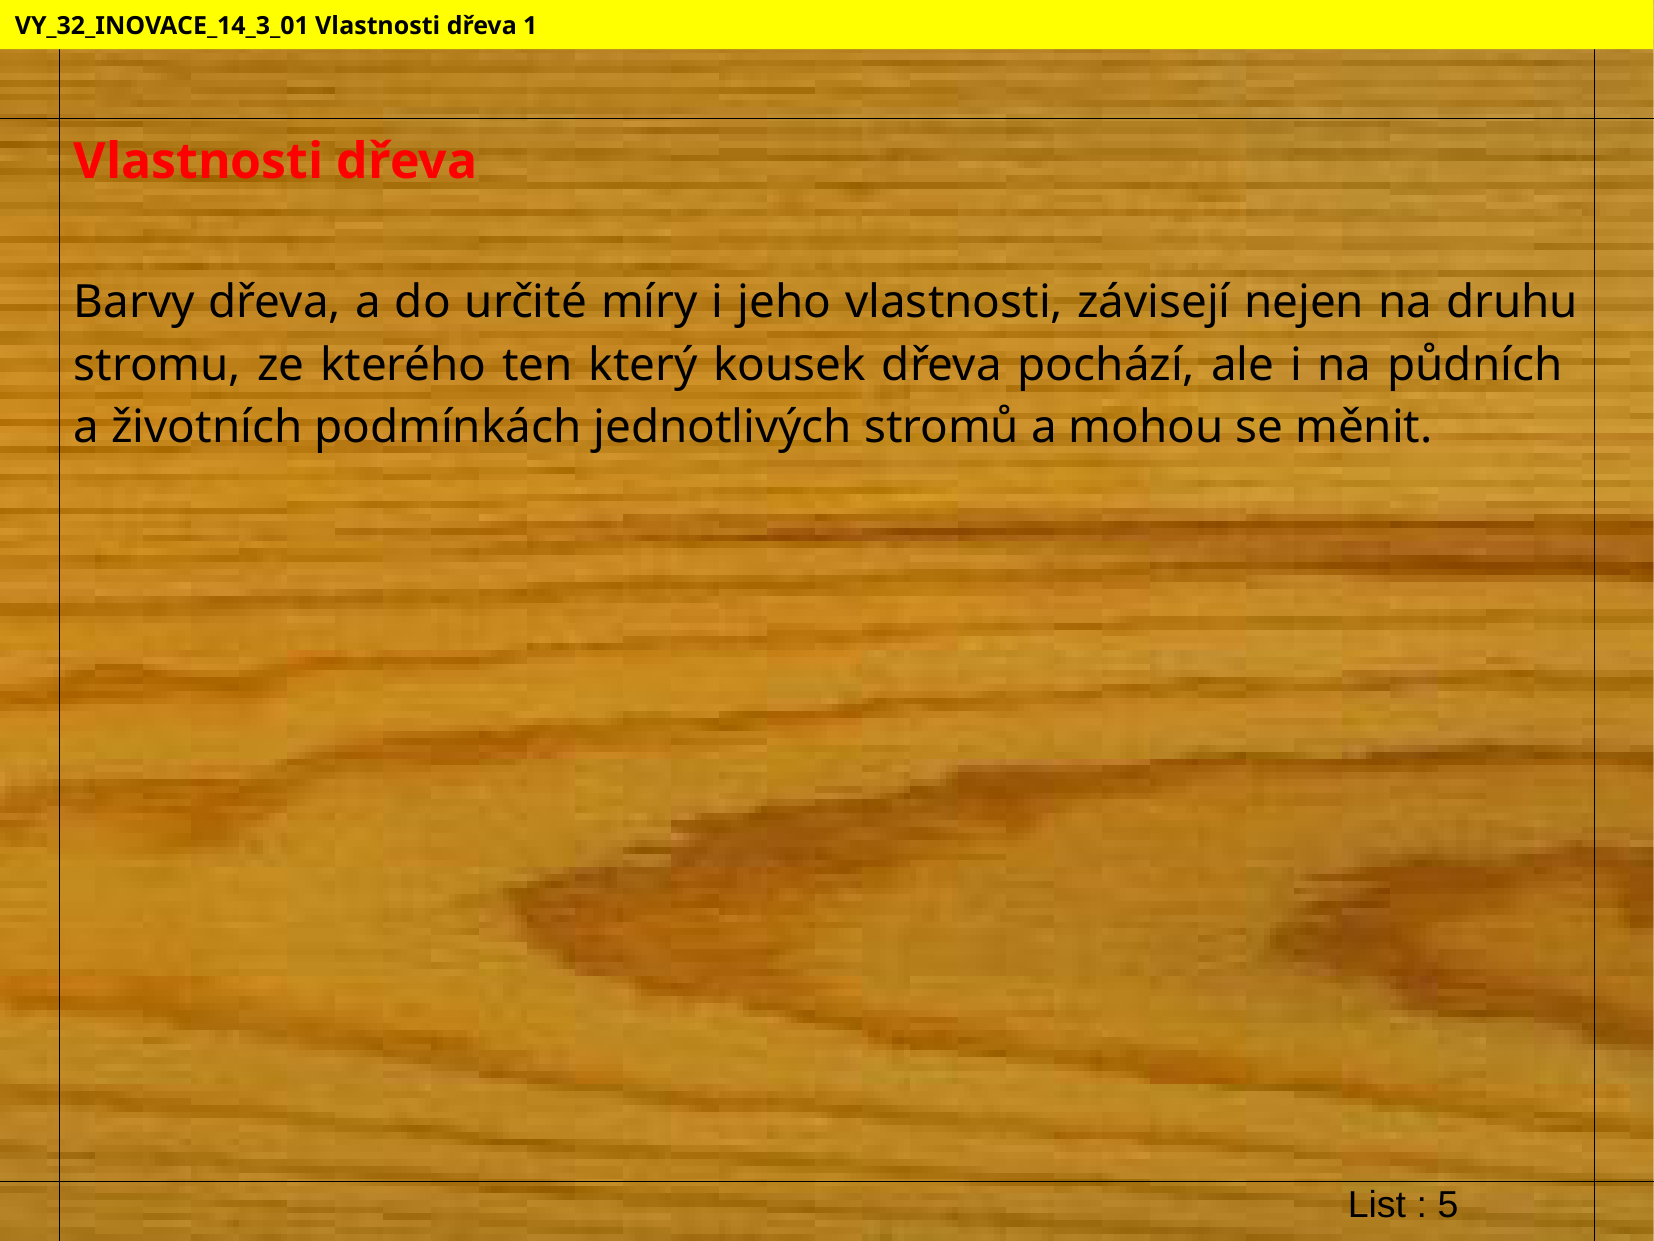

VY_32_INOVACE_14_3_01 Vlastnosti dřeva 1
Vlastnosti dřeva
Barvy dřeva, a do určité míry i jeho vlastnosti, závisejí nejen na druhu stromu, ze kterého ten který kousek dřeva pochází, ale i na půdních
a životních podmínkách jednotlivých stromů a mohou se měnit.
List :